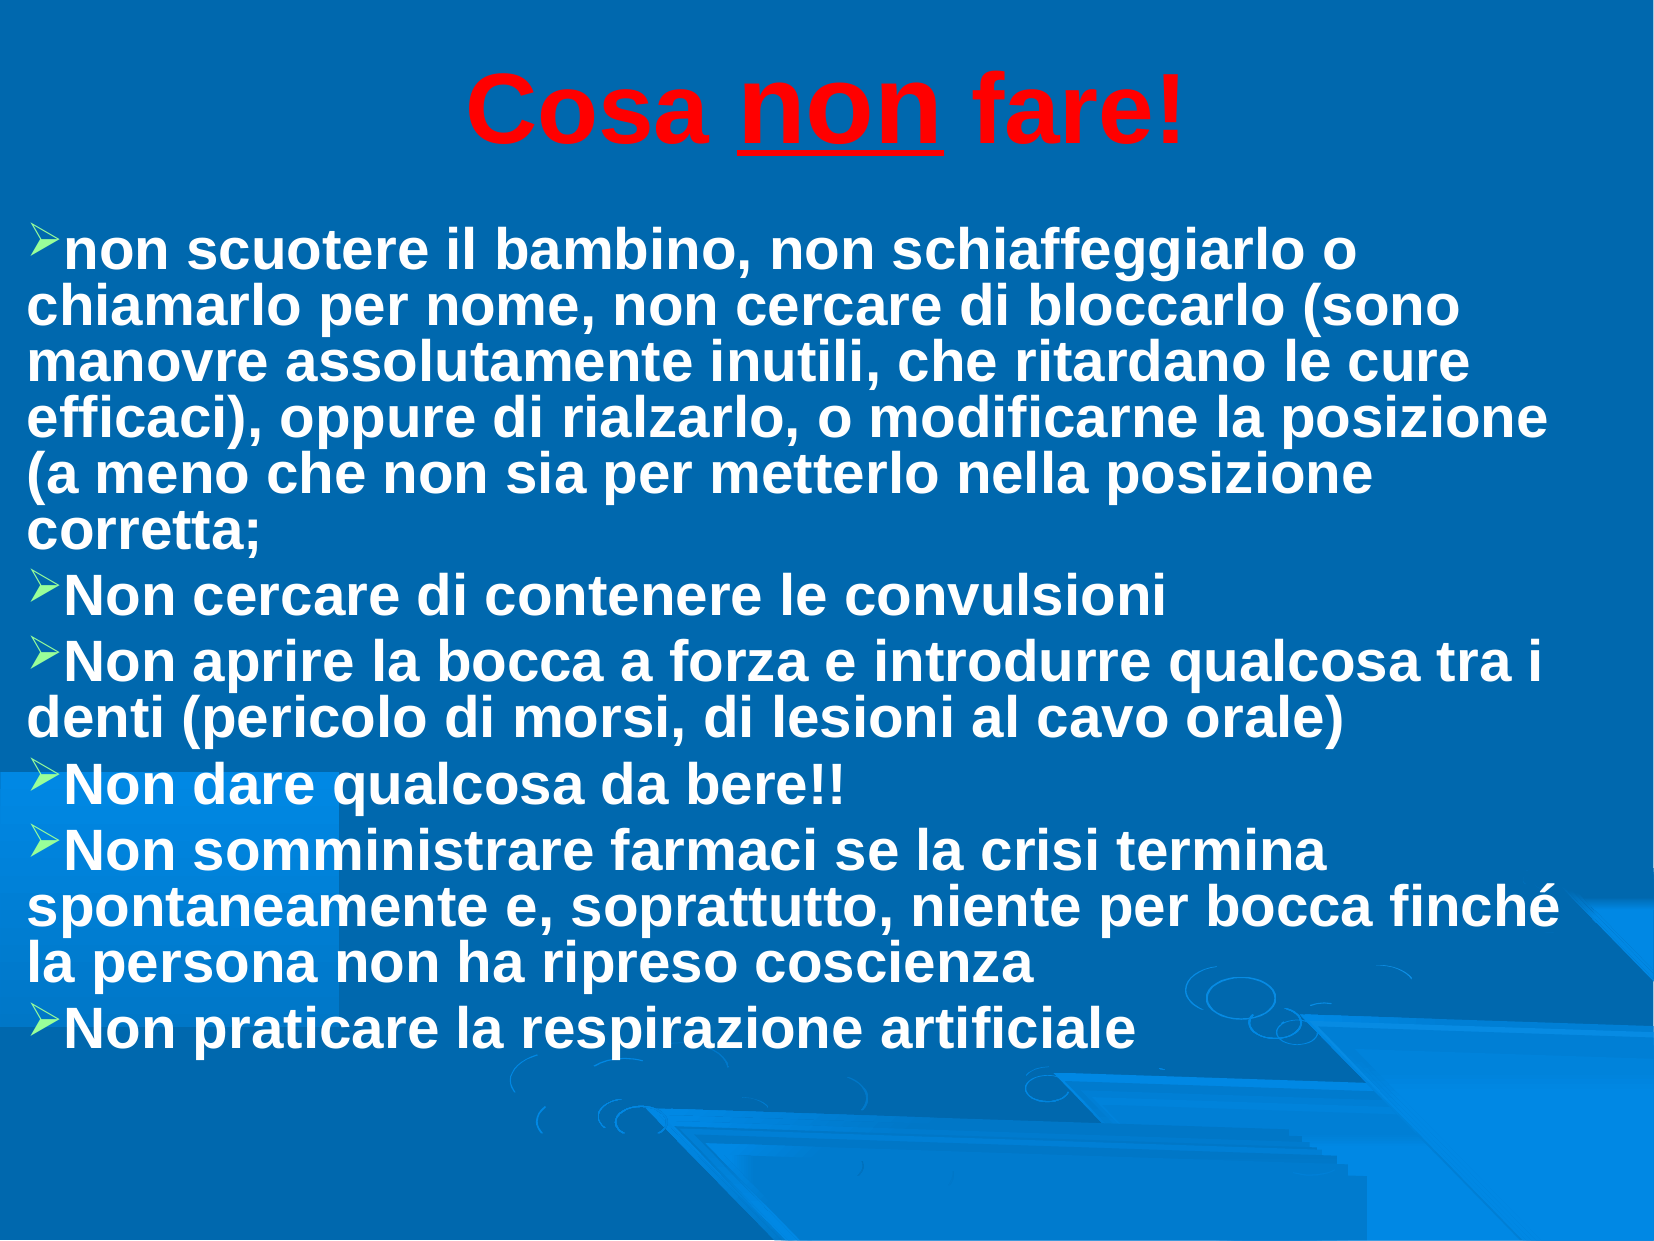

# Cosa non fare!
non scuotere il bambino, non schiaffeggiarlo o chiamarlo per nome, non cercare di bloccarlo (sono manovre assolutamente inutili, che ritardano le cure efficaci), oppure di rialzarlo, o modificarne la posizione (a meno che non sia per metterlo nella posizione corretta;
Non cercare di contenere le convulsioni
Non aprire la bocca a forza e introdurre qualcosa tra i denti (pericolo di morsi, di lesioni al cavo orale)
Non dare qualcosa da bere!!
Non somministrare farmaci se la crisi termina spontaneamente e, soprattutto, niente per bocca finché la persona non ha ripreso coscienza
Non praticare la respirazione artificiale